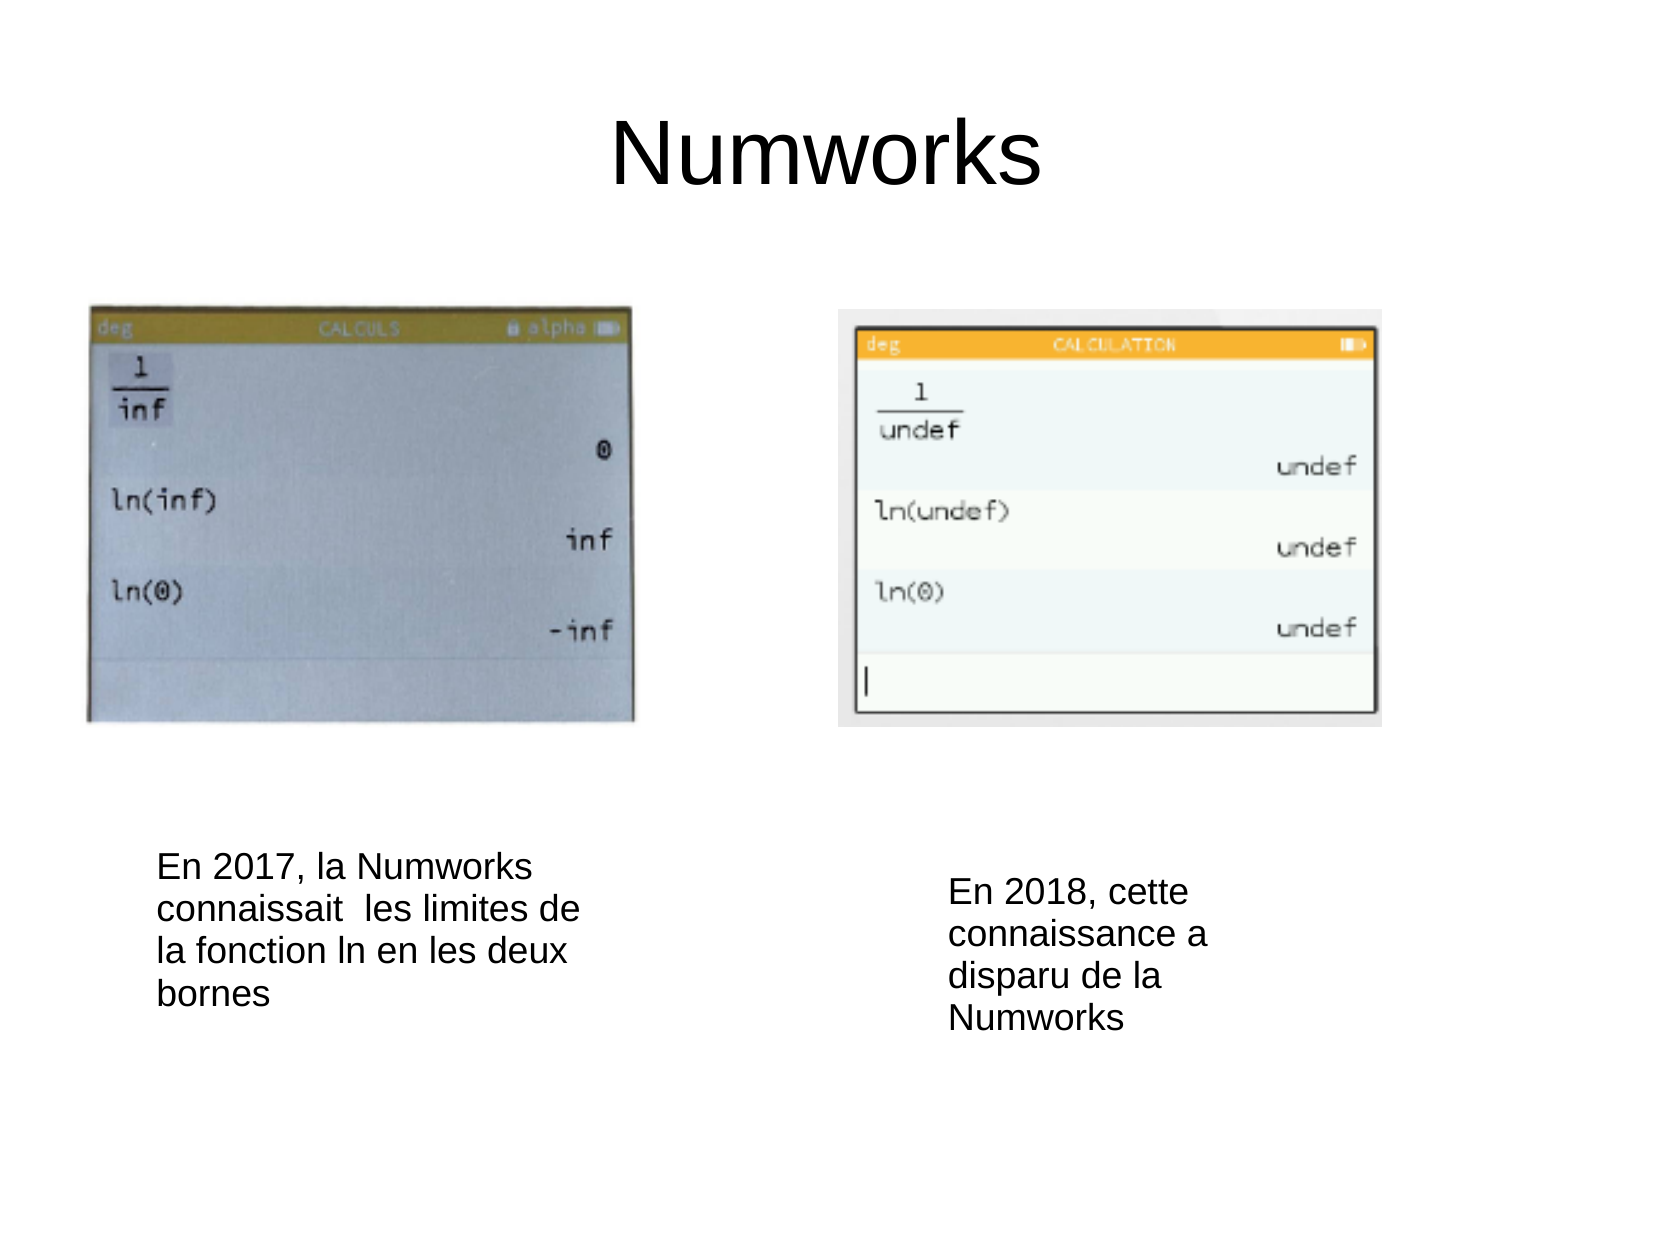

# Numworks
En 2017, la Numworks connaissait les limites de la fonction ln en les deux bornes
En 2018, cette connaissance a disparu de la Numworks